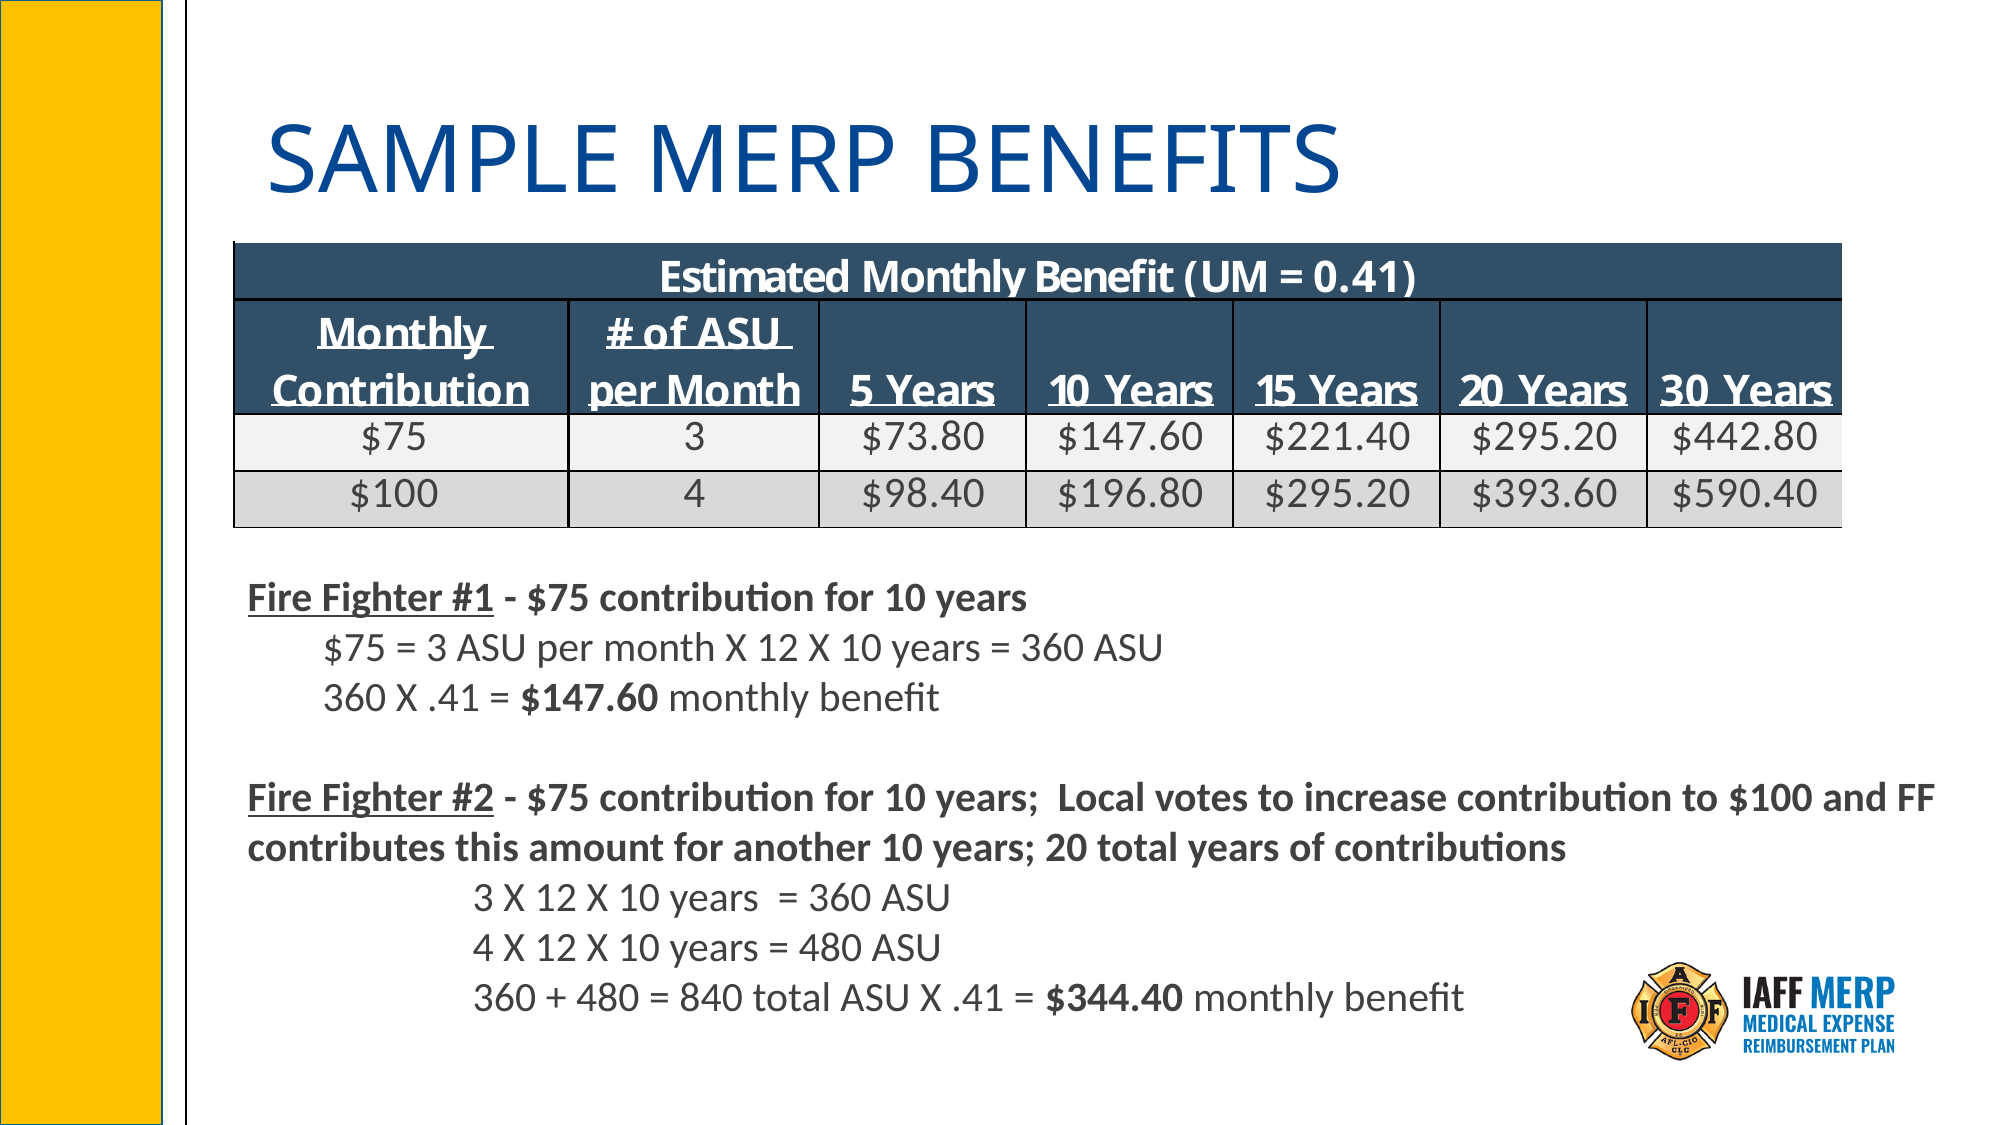

# Sample merp benefits
Fire Fighter #1 - $75 contribution for 10 years
	$75 = 3 ASU per month X 12 X 10 years = 360 ASU
	360 X .41 = $147.60 monthly benefit
Fire Fighter #2 - $75 contribution for 10 years; Local votes to increase contribution to $100 and FF contributes this amount for another 10 years; 20 total years of contributions
	3 X 12 X 10 years = 360 ASU
	4 X 12 X 10 years = 480 ASU
	360 + 480 = 840 total ASU X .41 = $344.40 monthly benefit